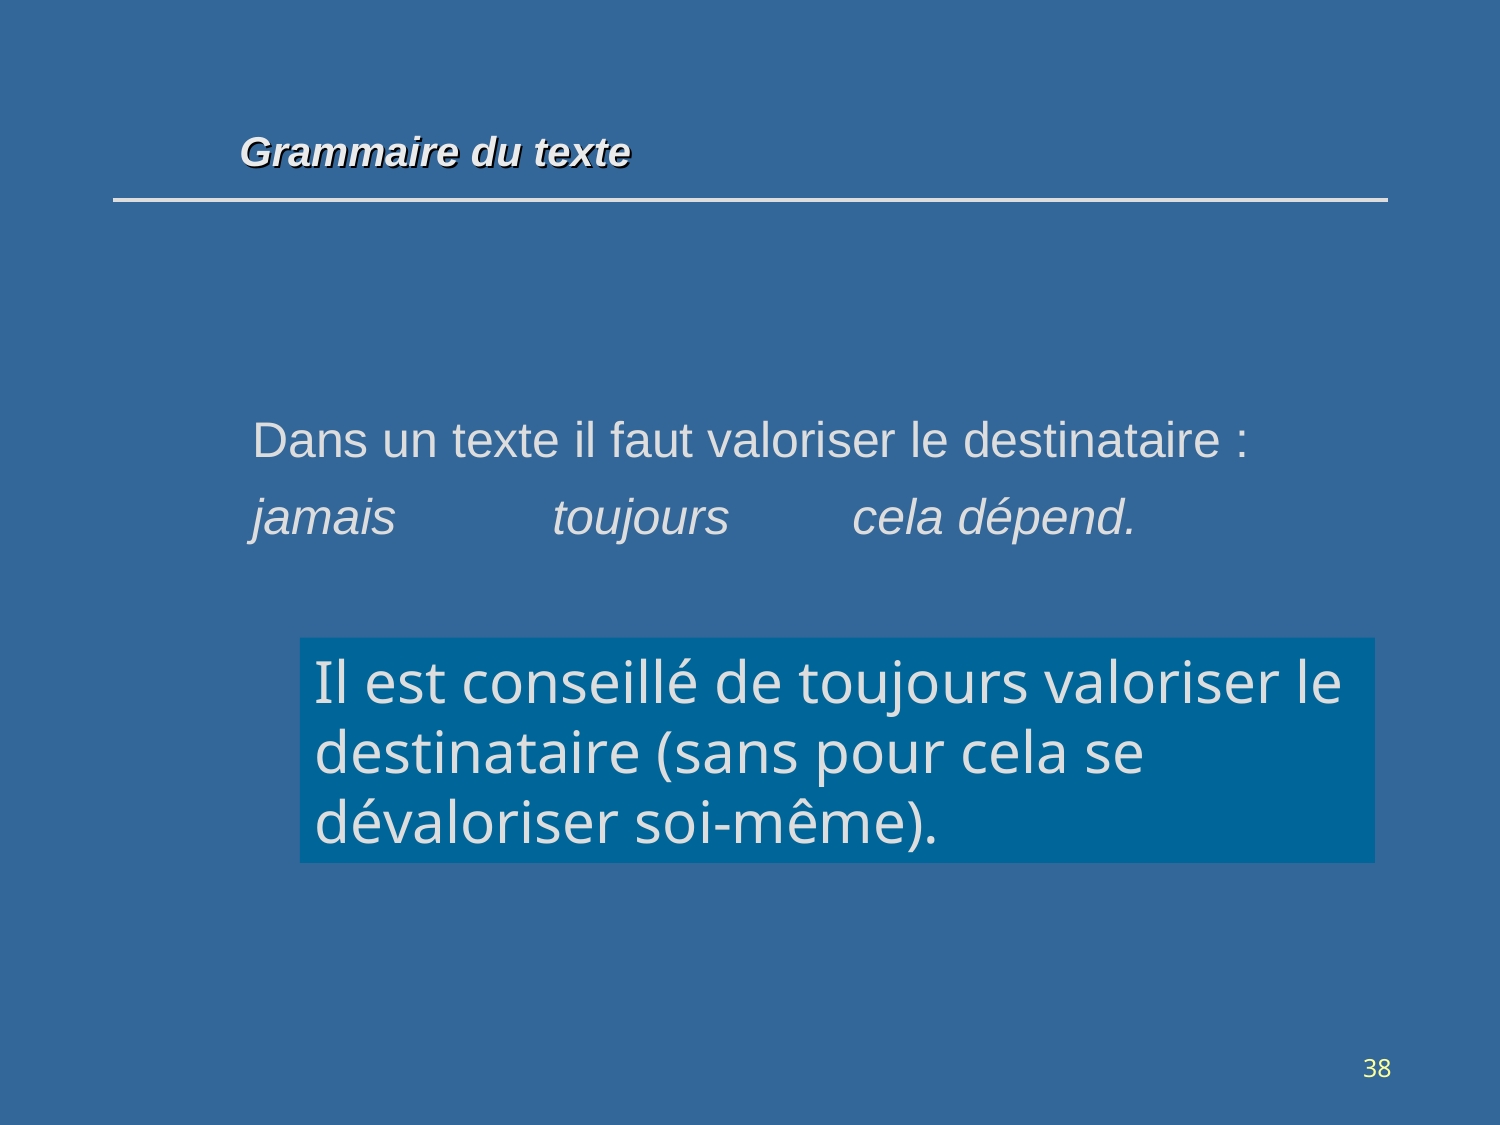

Grammaire du texte
Dans un texte il faut valoriser le destinataire : jamais		toujours	cela dépend.
Il est conseillé de toujours valoriser le destinataire (sans pour cela se dévaloriser soi-même).
38